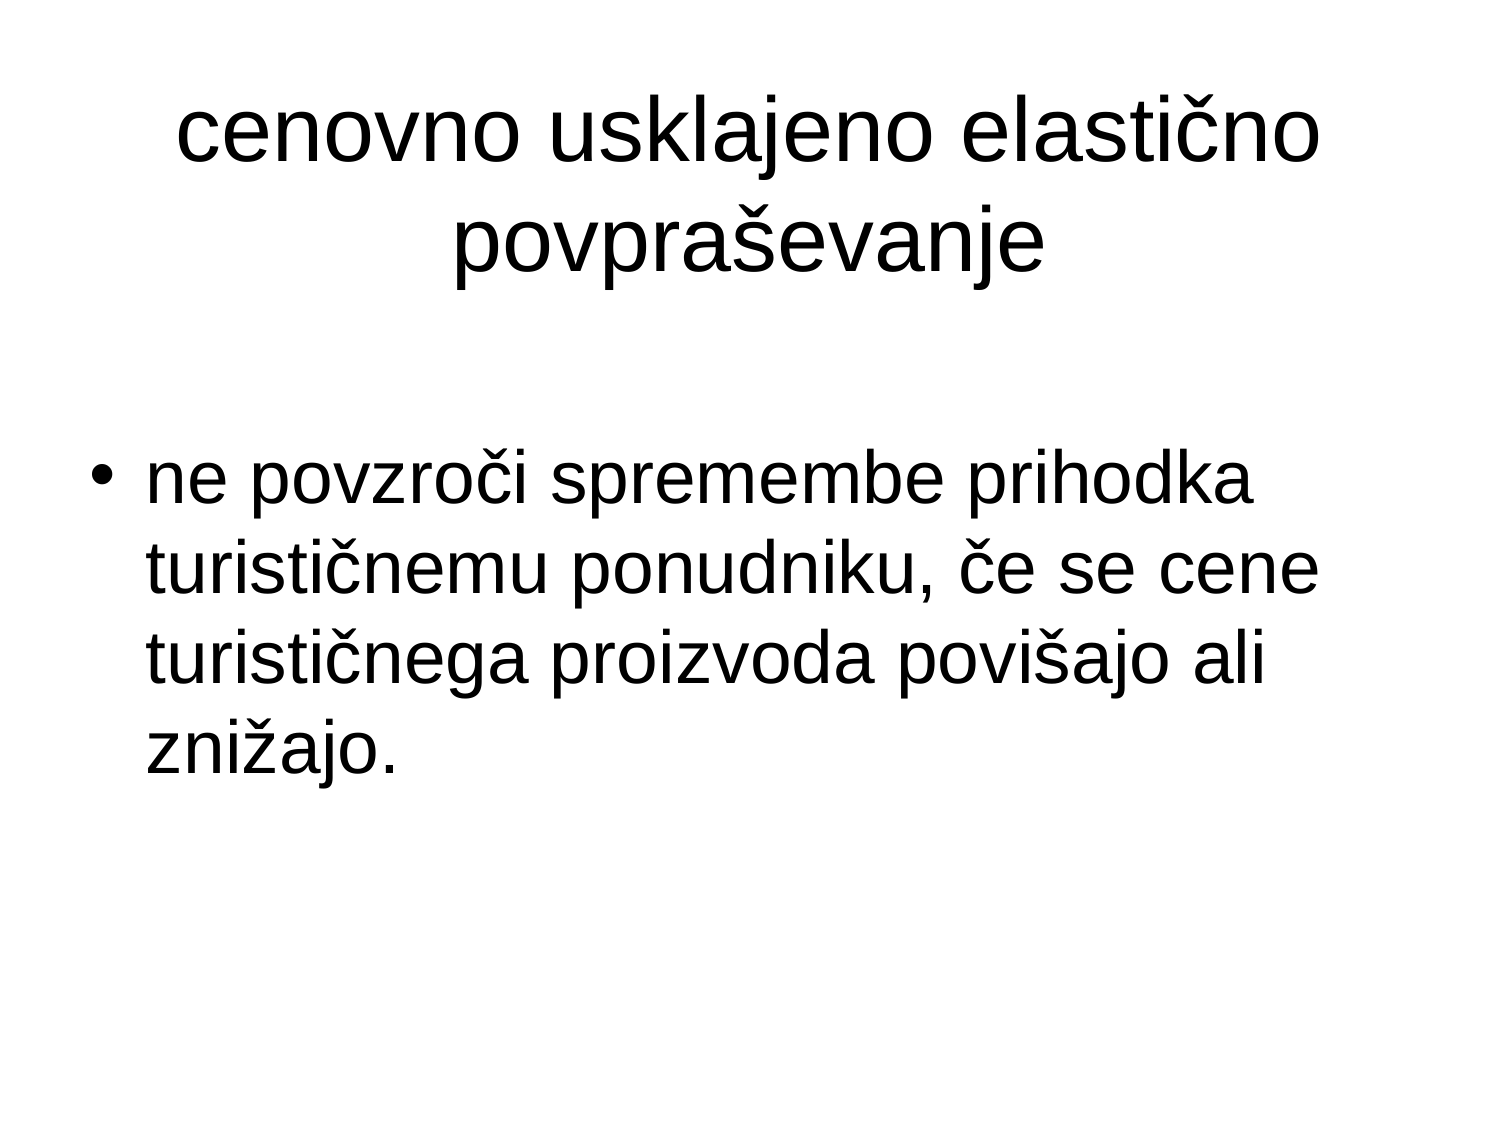

# cenovno usklajeno elastično povpraševanje
ne povzroči spremembe prihodka turističnemu ponudniku, če se cene turističnega proizvoda povišajo ali znižajo.